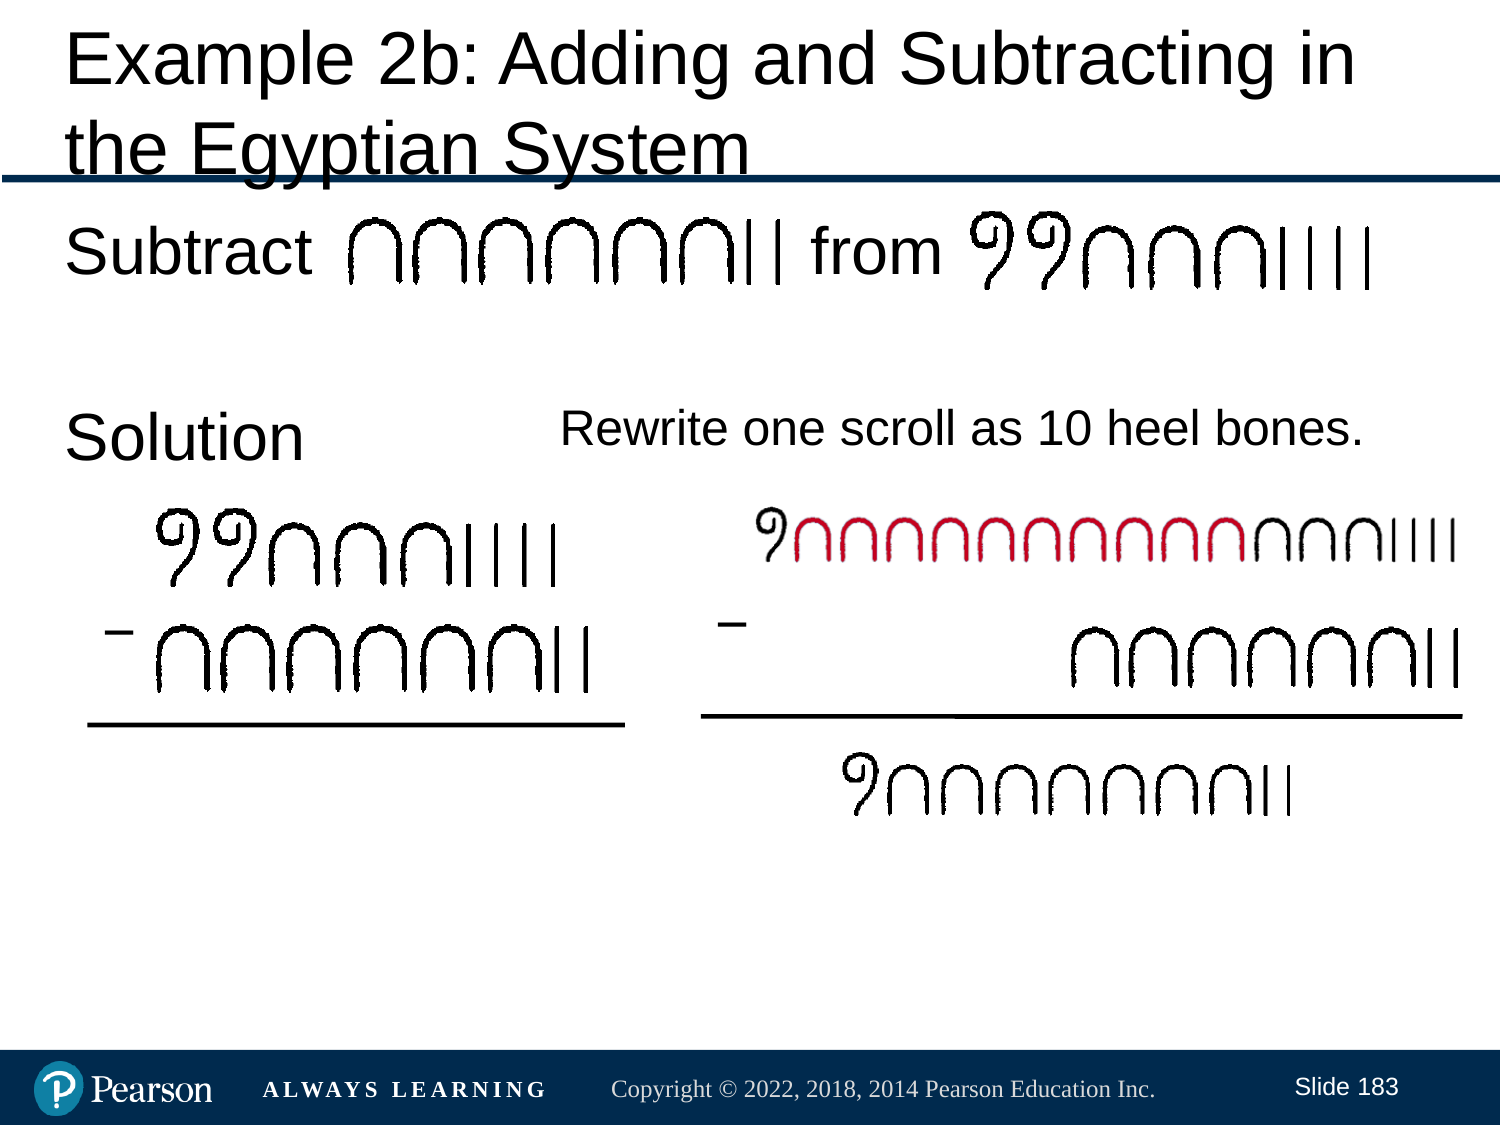

# Example 2b: Adding and Subtracting in the Egyptian System
Subtract from
Solution
Rewrite one scroll as 10 heel bones.
−
−